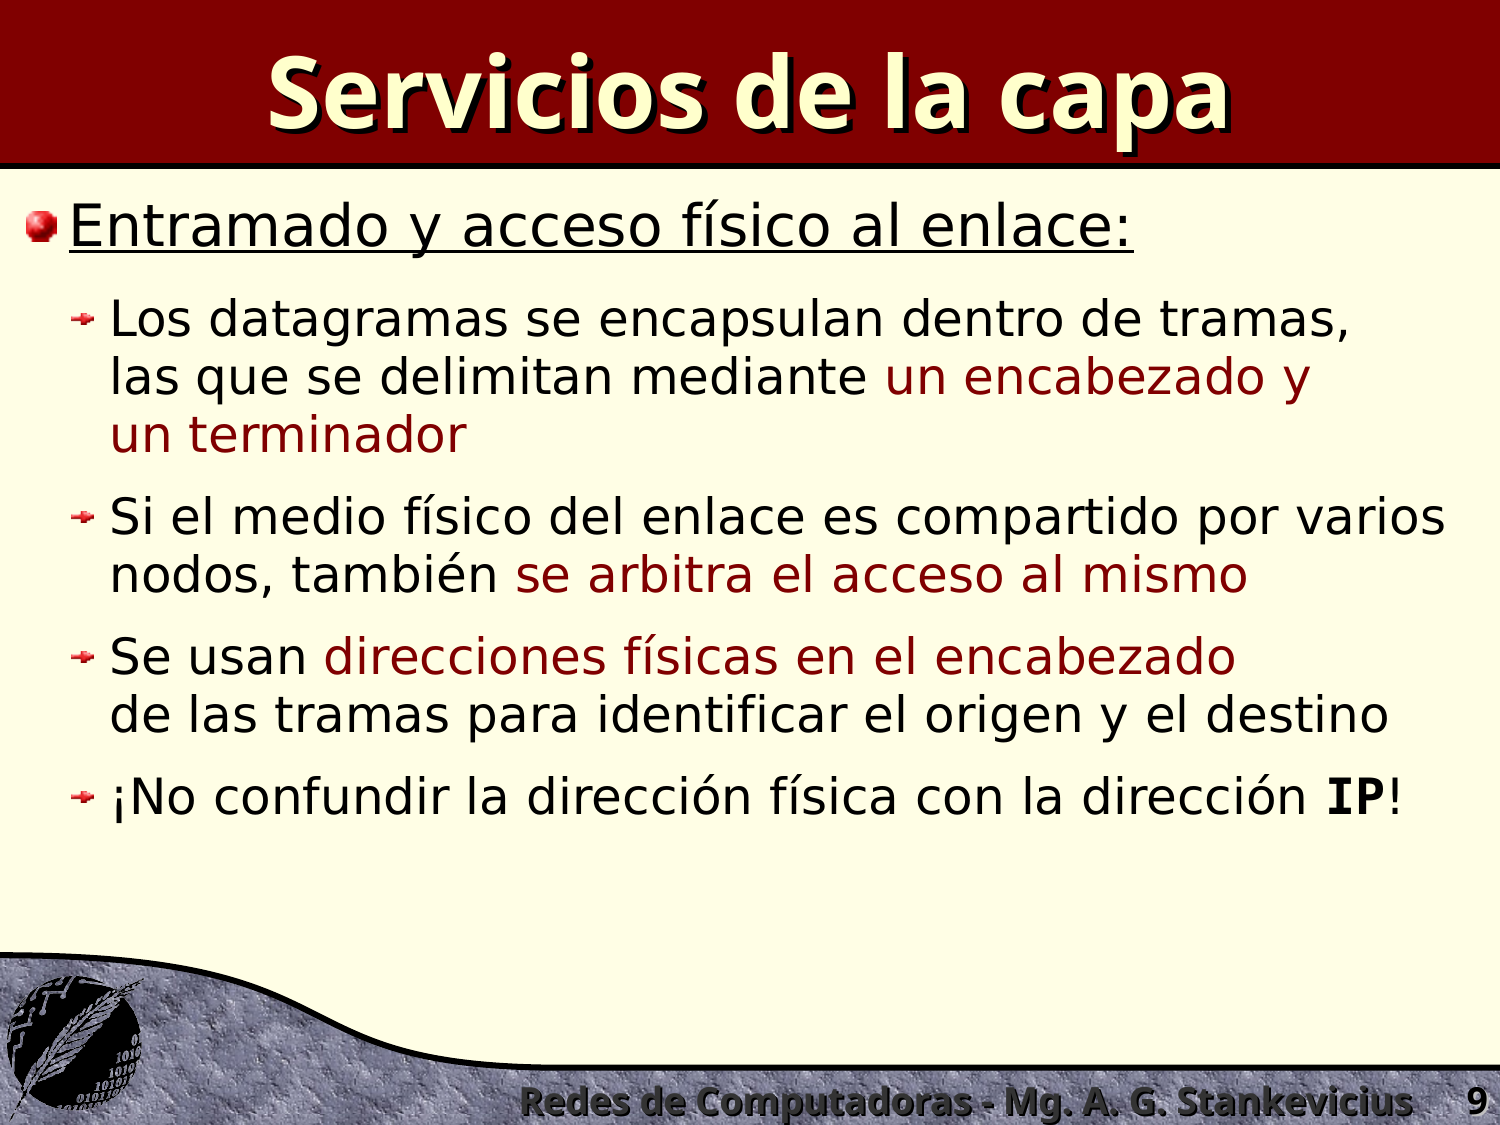

# Servicios de la capa
Entramado y acceso físico al enlace:
Los datagramas se encapsulan dentro de tramas,
las que se delimitan mediante un encabezado y
un terminador
Si el medio físico del enlace es compartido por varios nodos, también se arbitra el acceso al mismo
Se usan direcciones físicas en el encabezado
de las tramas para identificar el origen y el destino
¡No confundir la dirección física con la dirección IP!
9